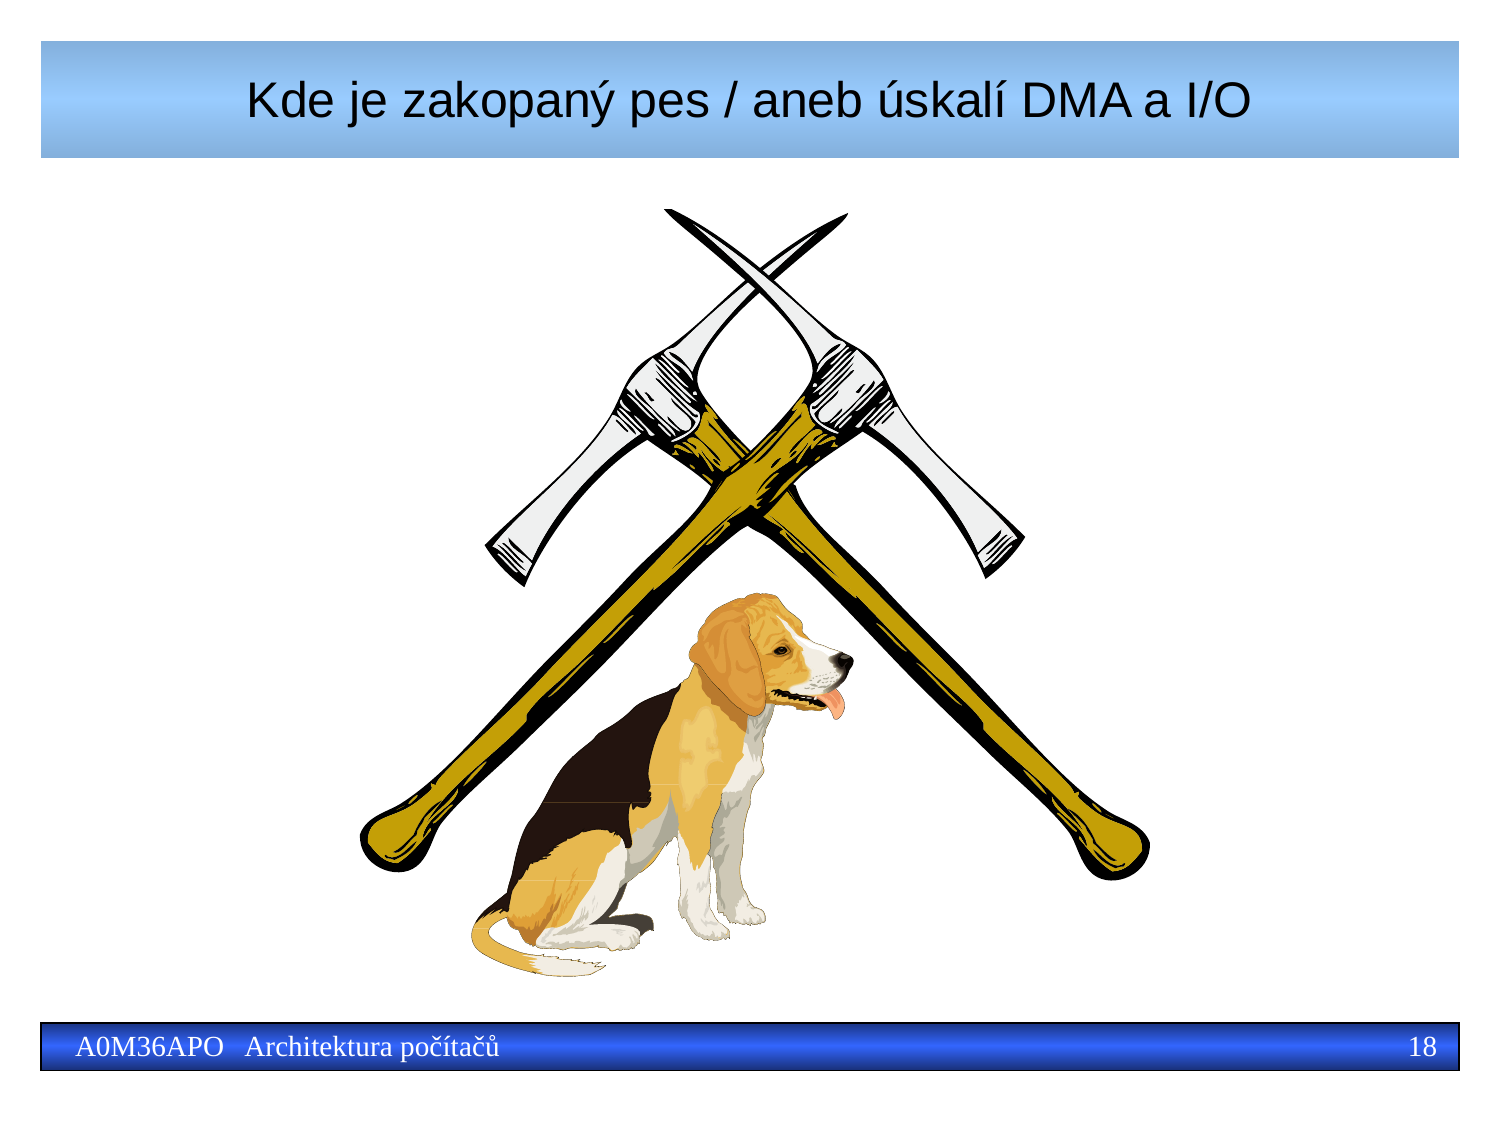

# Kde je zakopaný pes / aneb úskalí DMA a I/O
A0M36APO Architektura počítačů
18